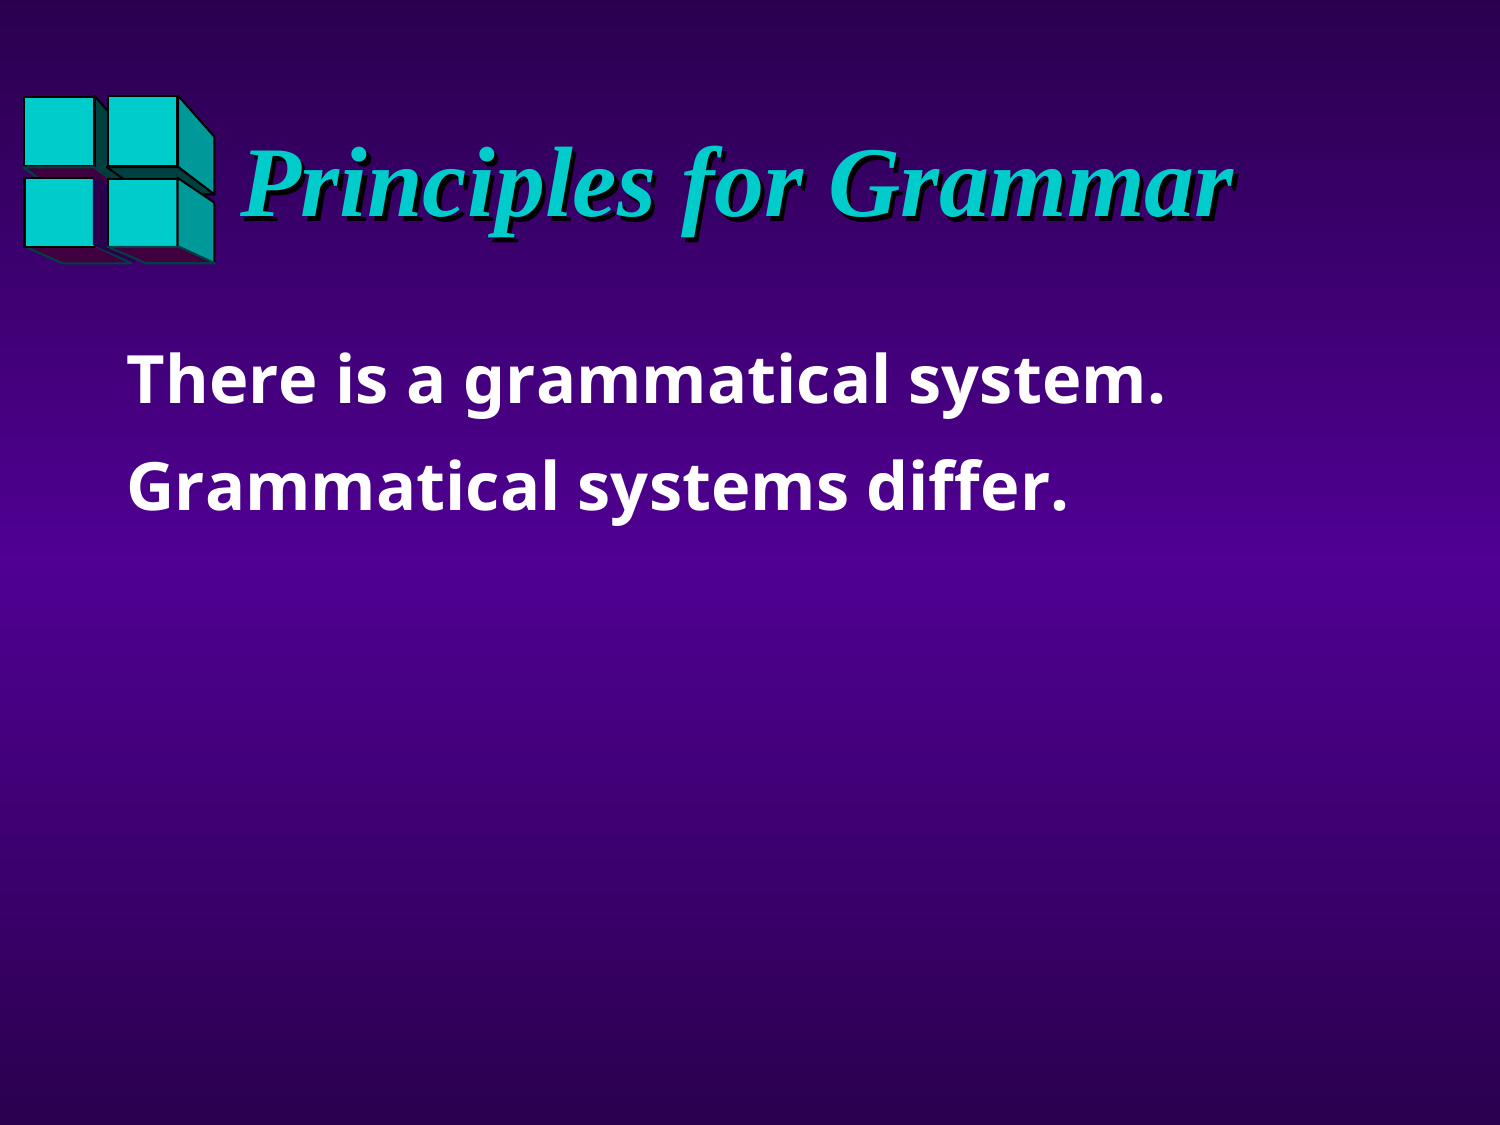

# Principles for Grammar
There is a grammatical system.
Grammatical systems differ.